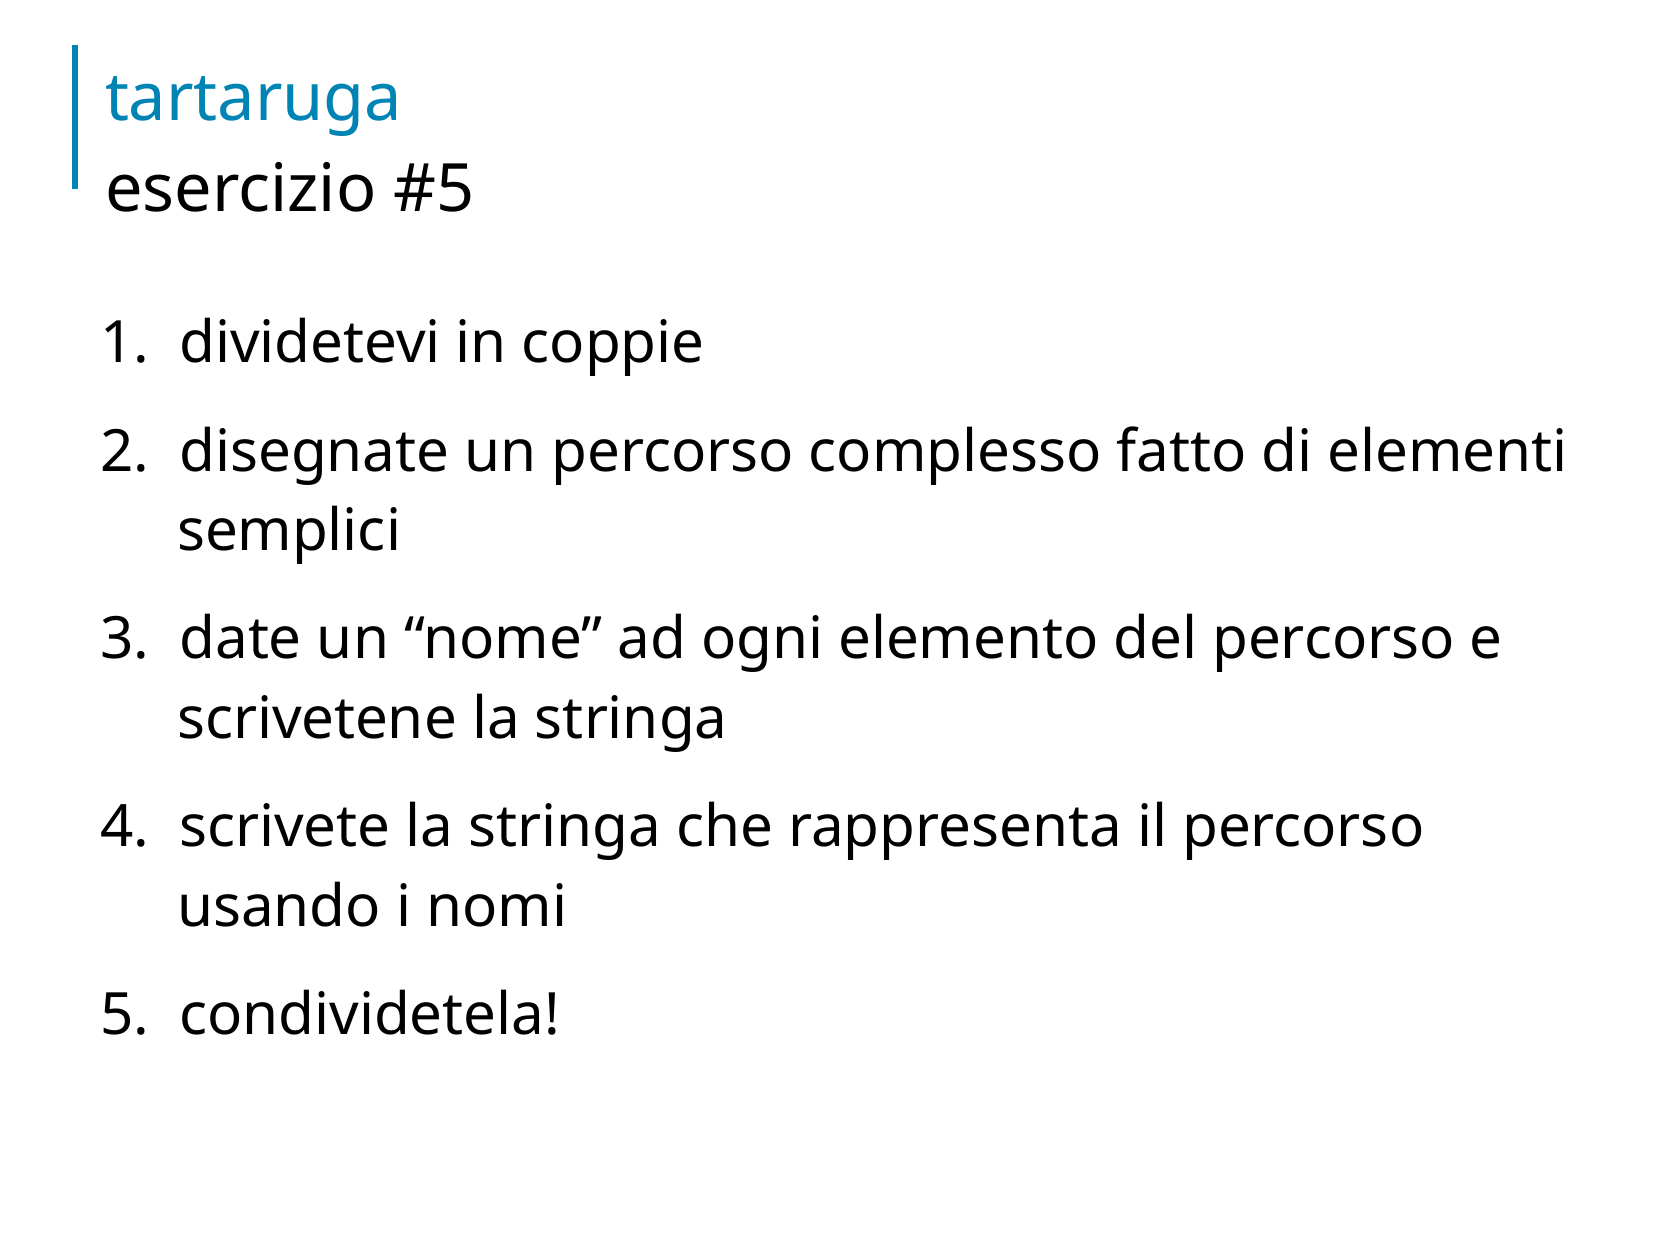

# tartaruga esercizio #5
dividetevi in coppie
disegnate un percorso complesso fatto di elementi semplici
date un “nome” ad ogni elemento del percorso e scrivetene la stringa
scrivete la stringa che rappresenta il percorso usando i nomi
condividetela!